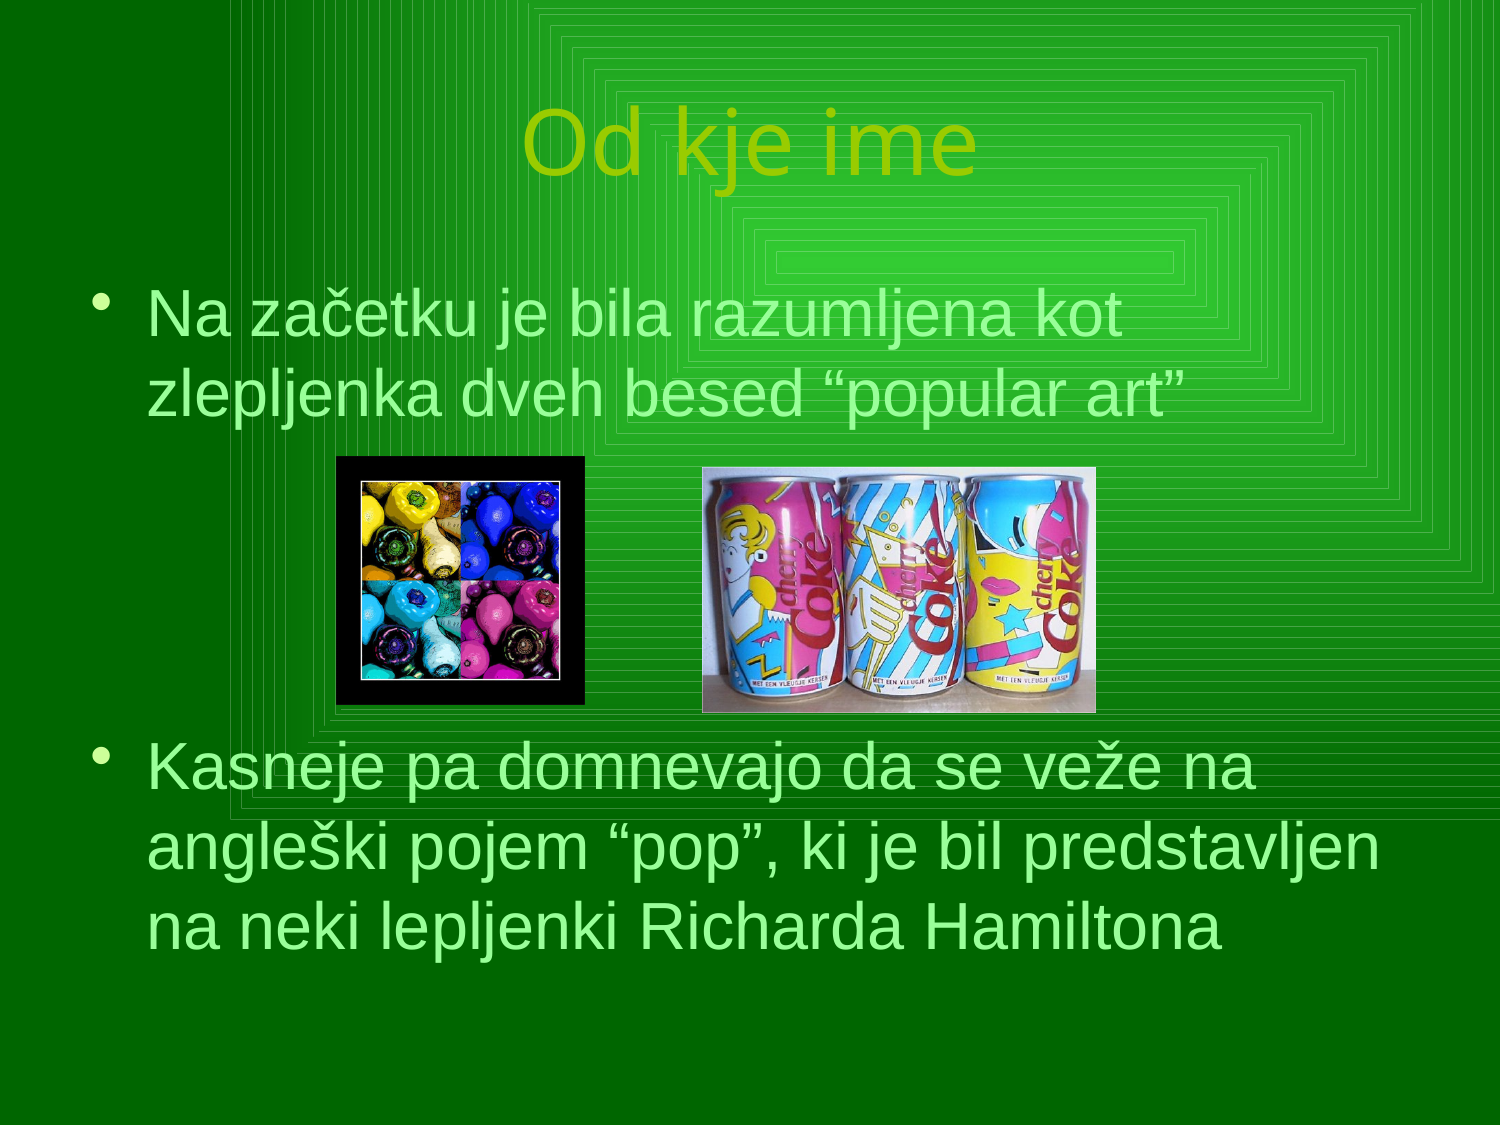

# Od kje ime
Na začetku je bila razumljena kot zlepljenka dveh besed “popular art”
Kasneje pa domnevajo da se veže na angleški pojem “pop”, ki je bil predstavljen na neki lepljenki Richarda Hamiltona